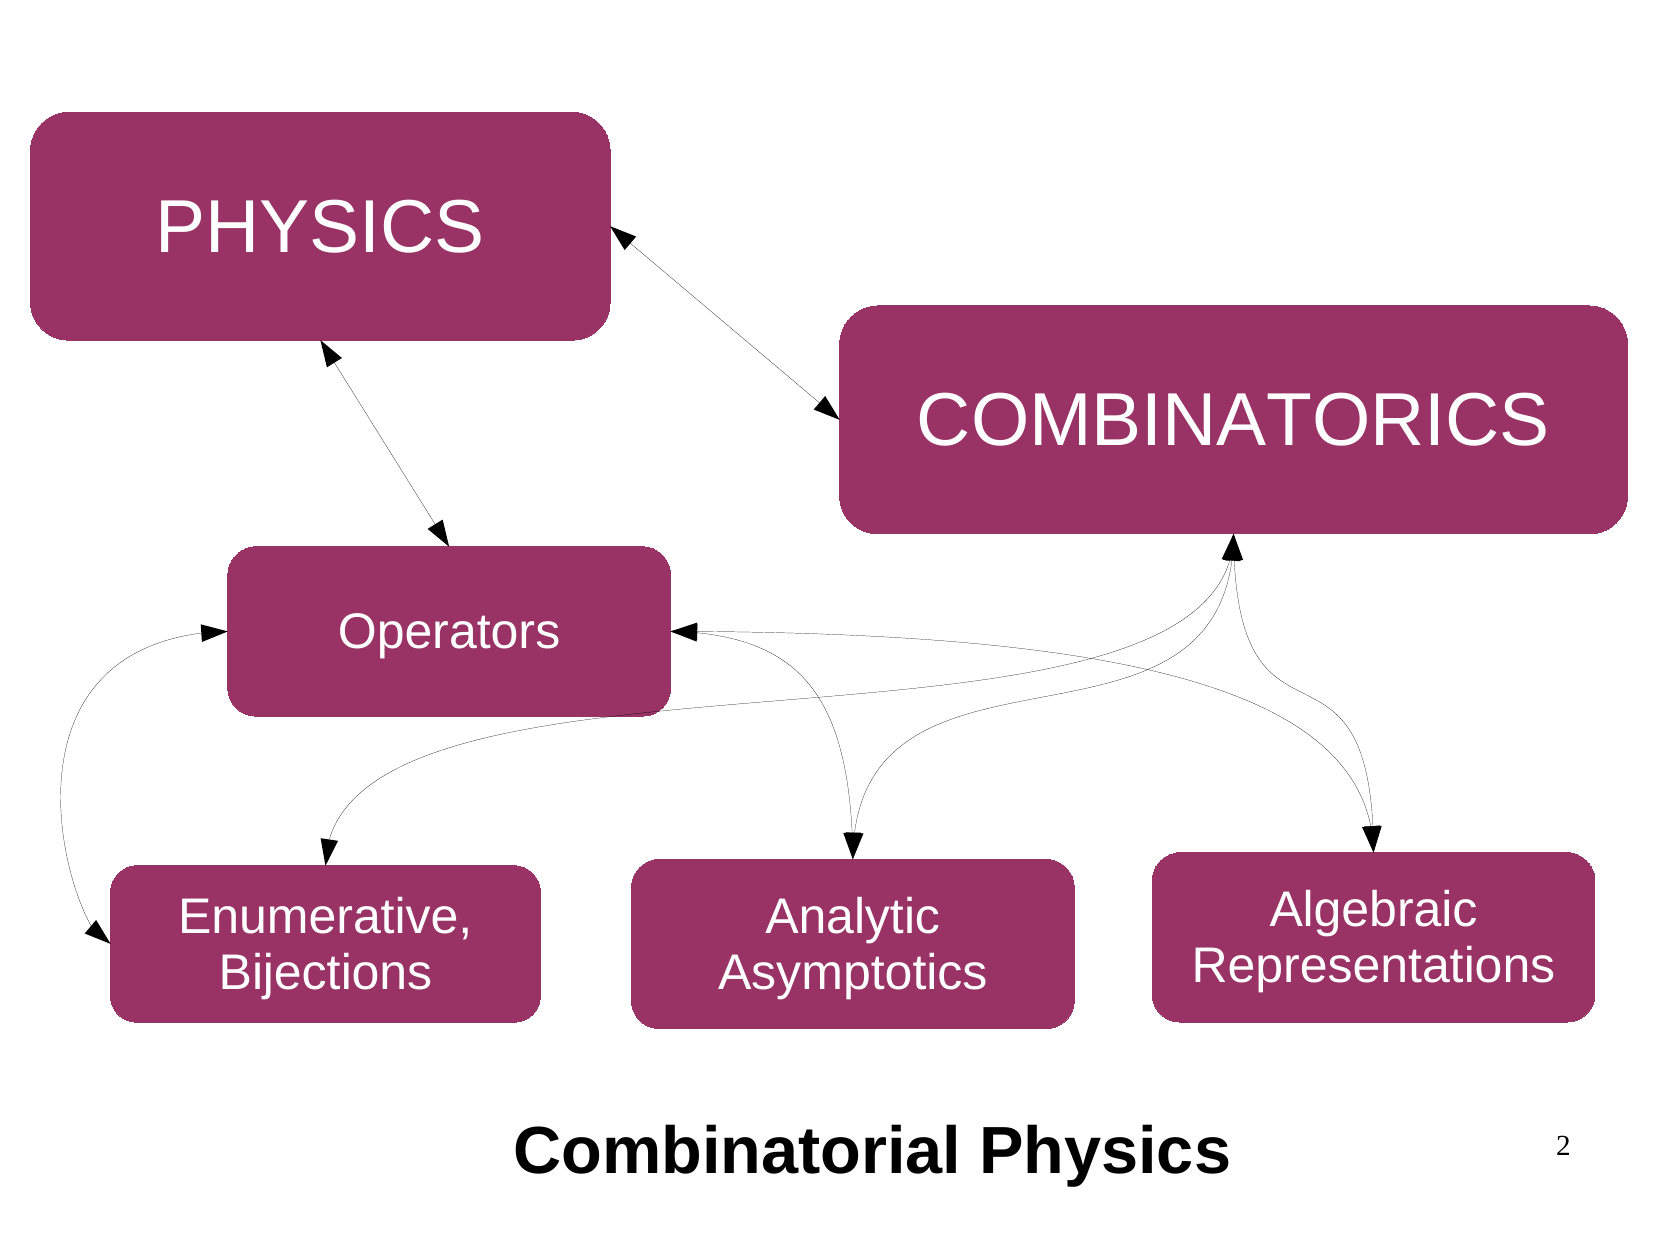

PHYSICS
COMBINATORICS
Operators
Algebraic
Representations
Analytic
Asymptotics
Enumerative,
Bijections
Combinatorial Physics
2